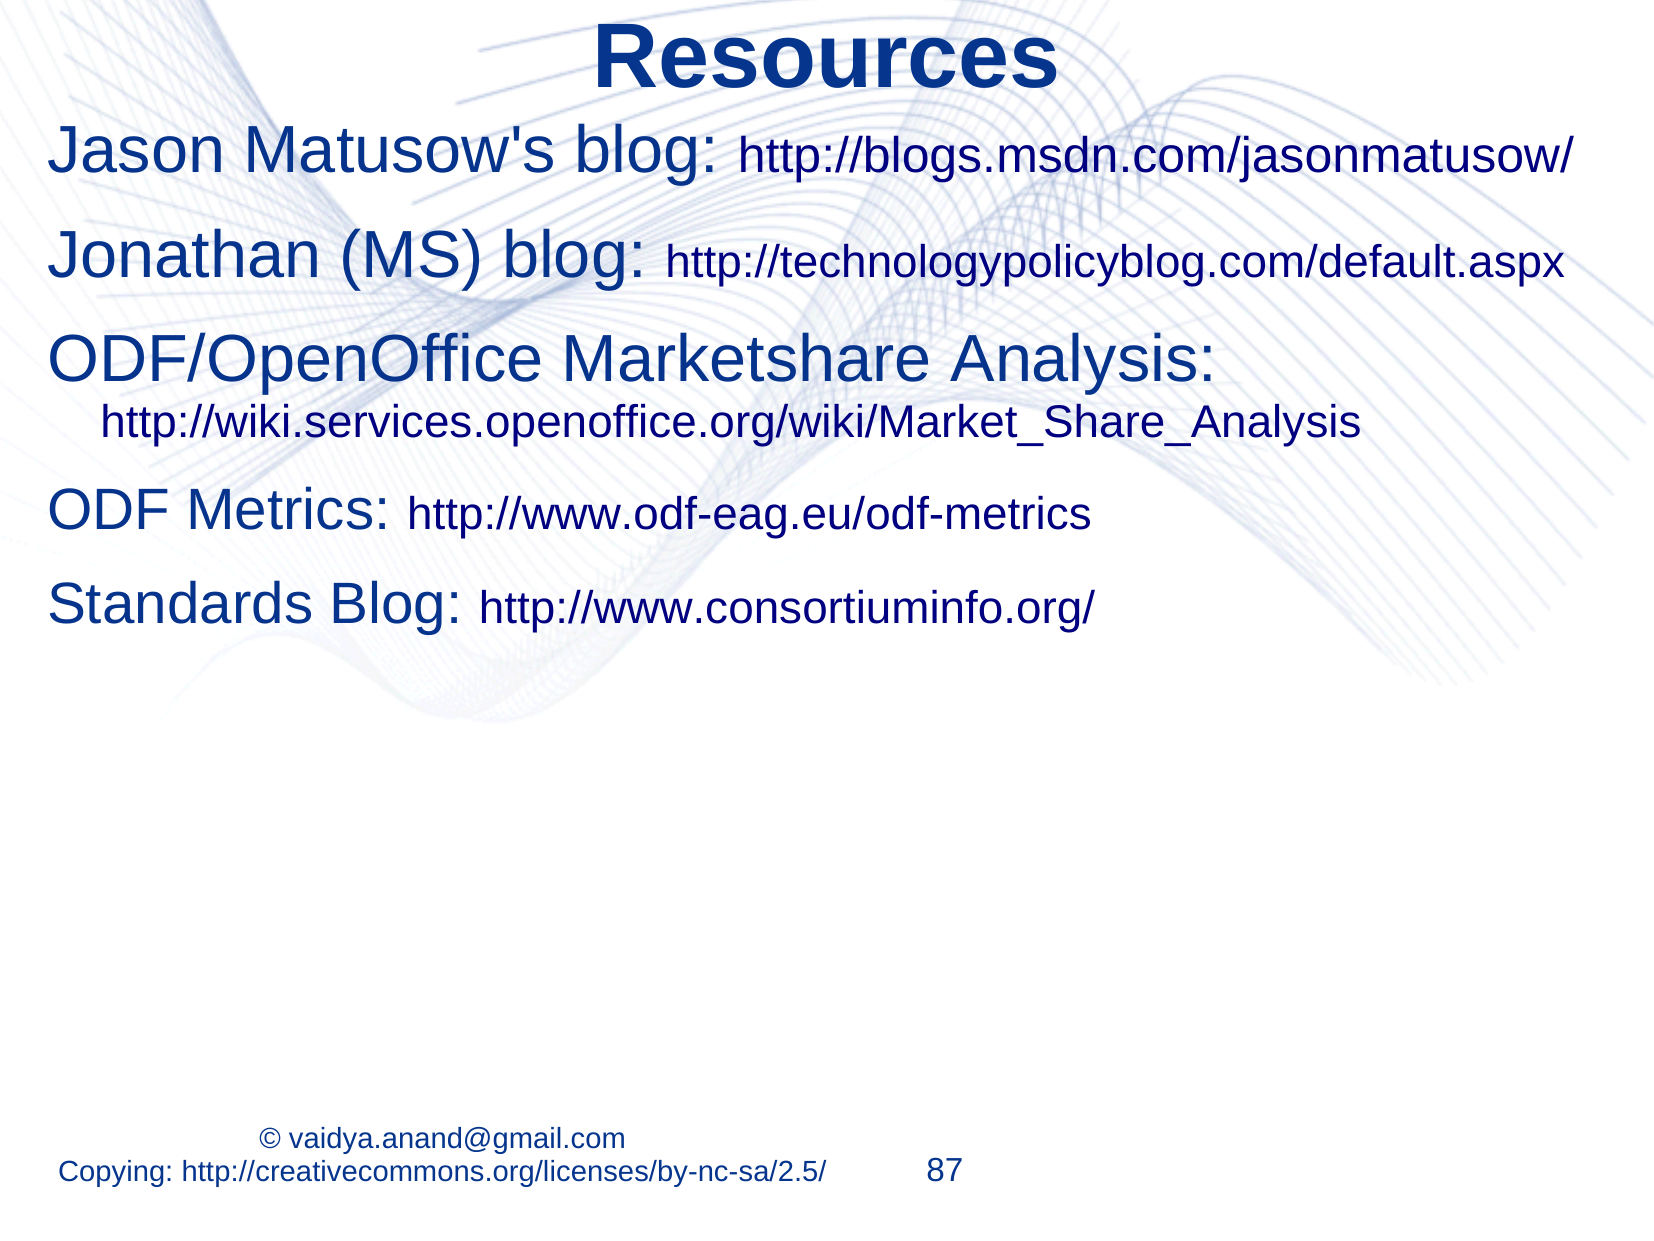

# Resources
Jason Matusow's blog: http://blogs.msdn.com/jasonmatusow/
Jonathan (MS) blog: http://technologypolicyblog.com/default.aspx
ODF/OpenOffice Marketshare Analysis: http://wiki.services.openoffice.org/wiki/Market_Share_Analysis
ODF Metrics: http://www.odf-eag.eu/odf-metrics
Standards Blog: http://www.consortiuminfo.org/
http://www.broffice.org
87